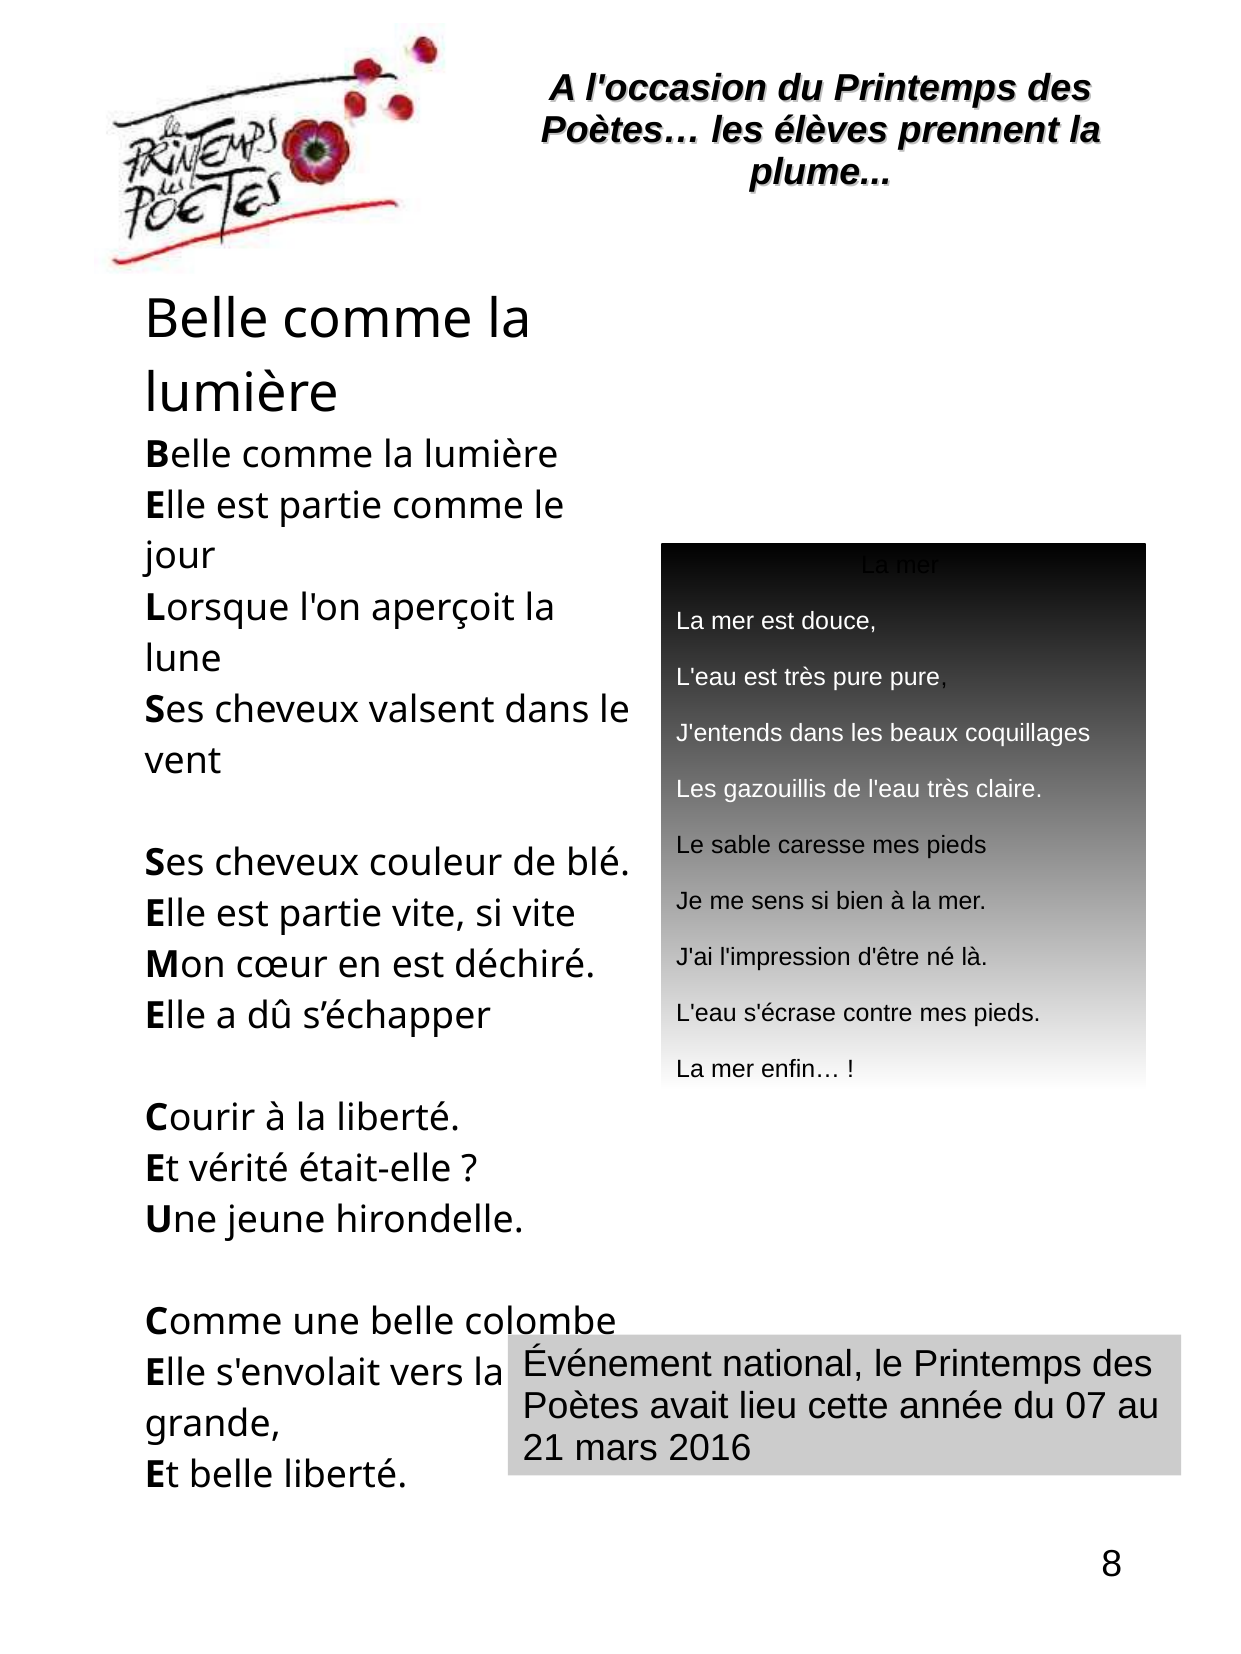

A l'occasion du Printemps des Poètes… les élèves prennent la plume...
Belle comme la lumière
Belle comme la lumière
Elle est partie comme le jour
Lorsque l'on aperçoit la lune
Ses cheveux valsent dans le vent
Ses cheveux couleur de blé.
Elle est partie vite, si vite
Mon cœur en est déchiré.
Elle a dû s’échapper
Courir à la liberté.
Et vérité était-elle ?
Une jeune hirondelle.
Comme une belle colombe
Elle s'envolait vers la grande,
Et belle liberté.
La mer
La mer est douce,
L'eau est très pure pure,
J'entends dans les beaux coquillages
Les gazouillis de l'eau très claire.
Le sable caresse mes pieds
Je me sens si bien à la mer.
J'ai l'impression d'être né là.
L'eau s'écrase contre mes pieds.
La mer enfin… !
Événement national, le Printemps des Poètes avait lieu cette année du 07 au 21 mars 2016
8